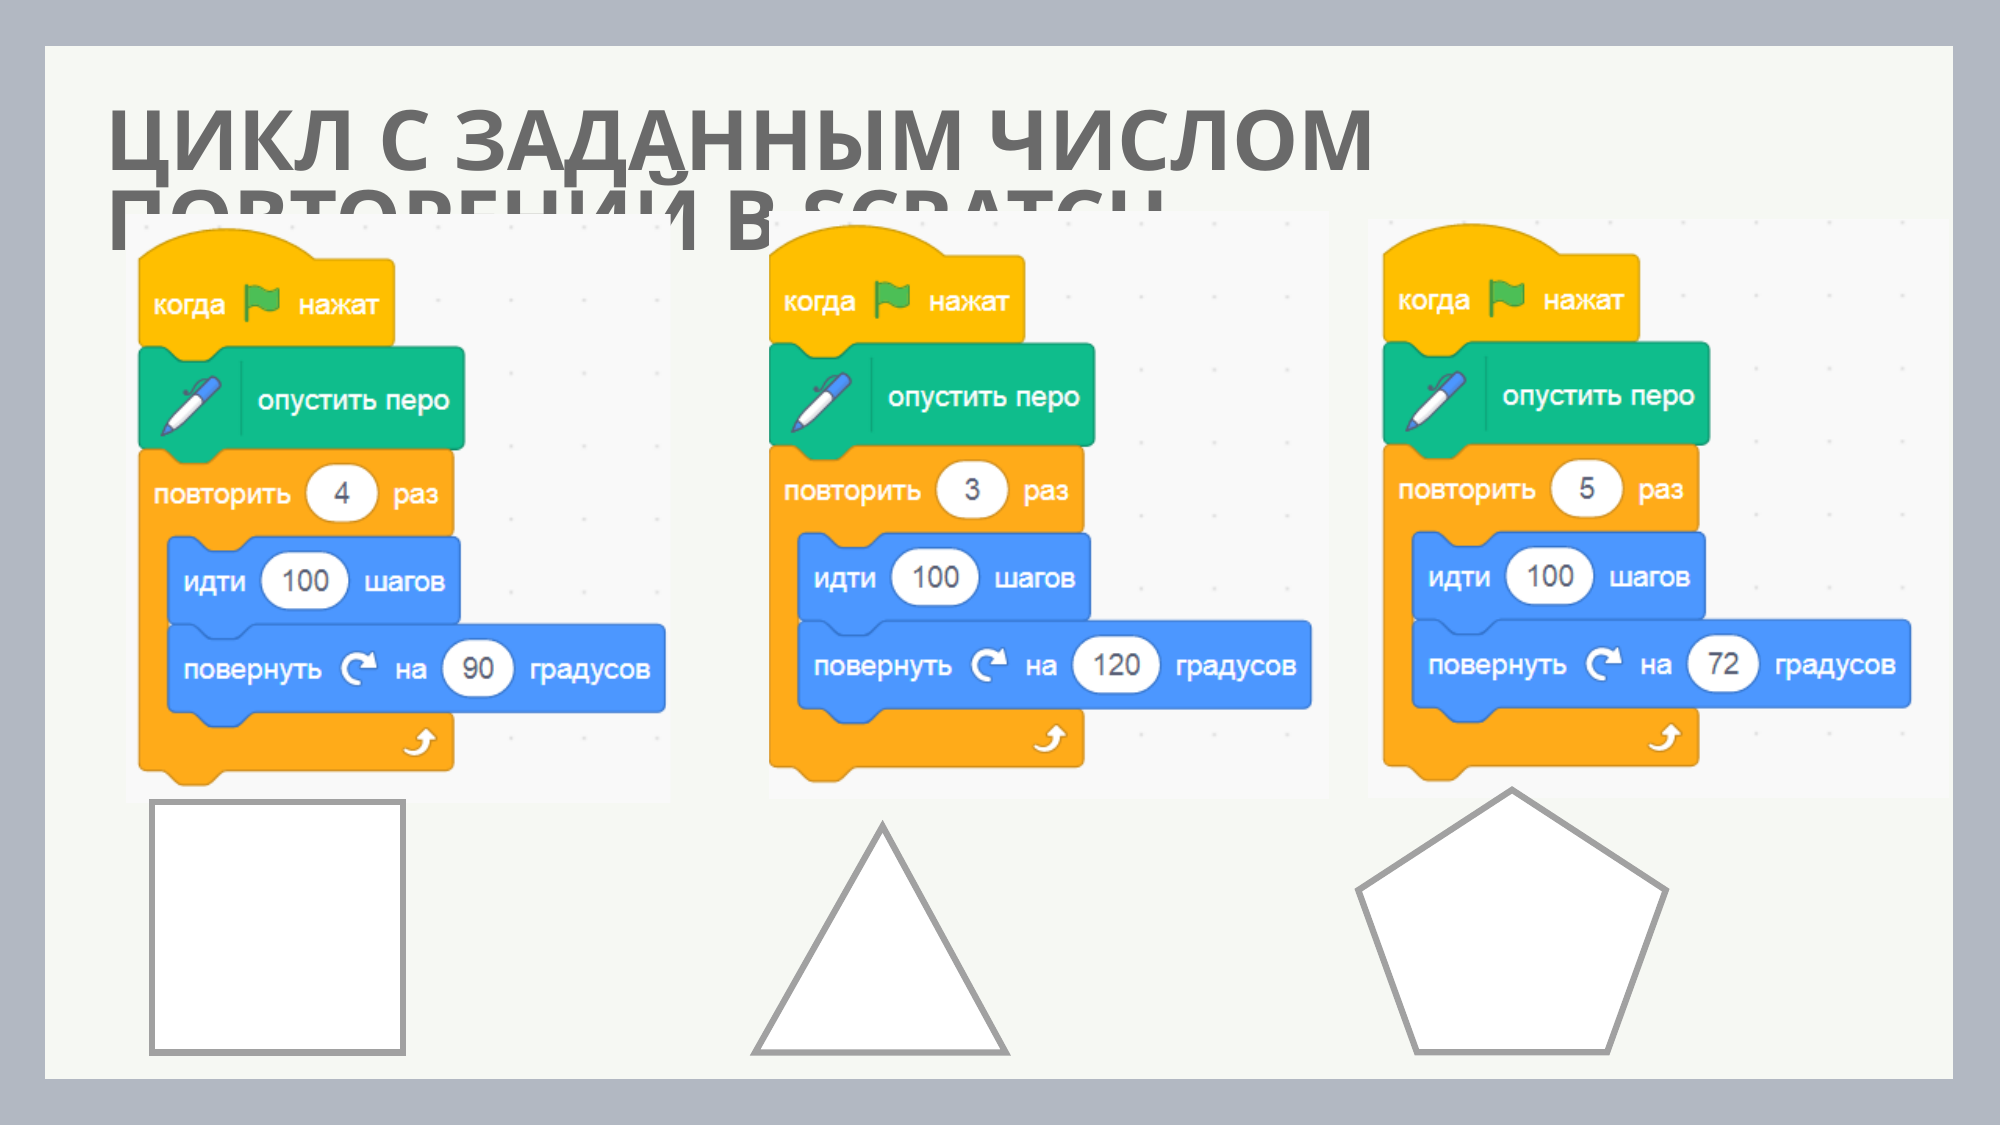

ЦИКЛ С ЗАДАННЫМ ЧИСЛОМ ПОВТОРЕНИЙ В SCRATCH